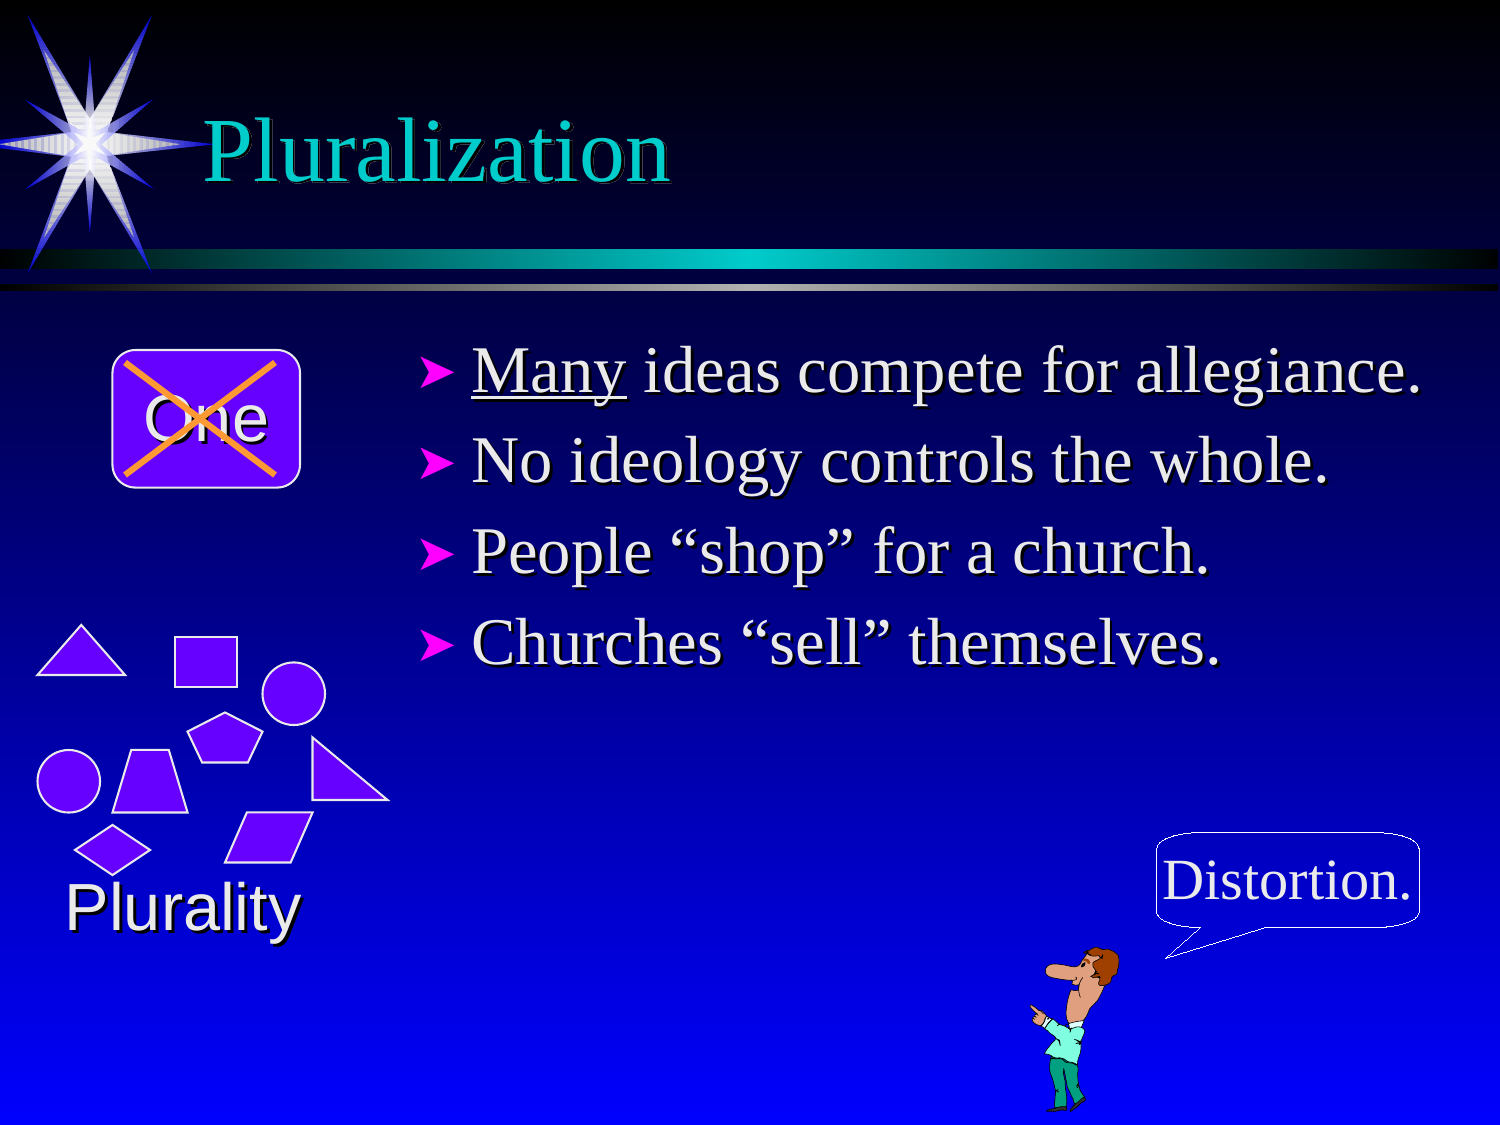

# Pluralization
Many ideas compete for allegiance.
No ideology controls the whole.
People “shop” for a church.
Churches “sell” themselves.
One
Distortion.
Plurality